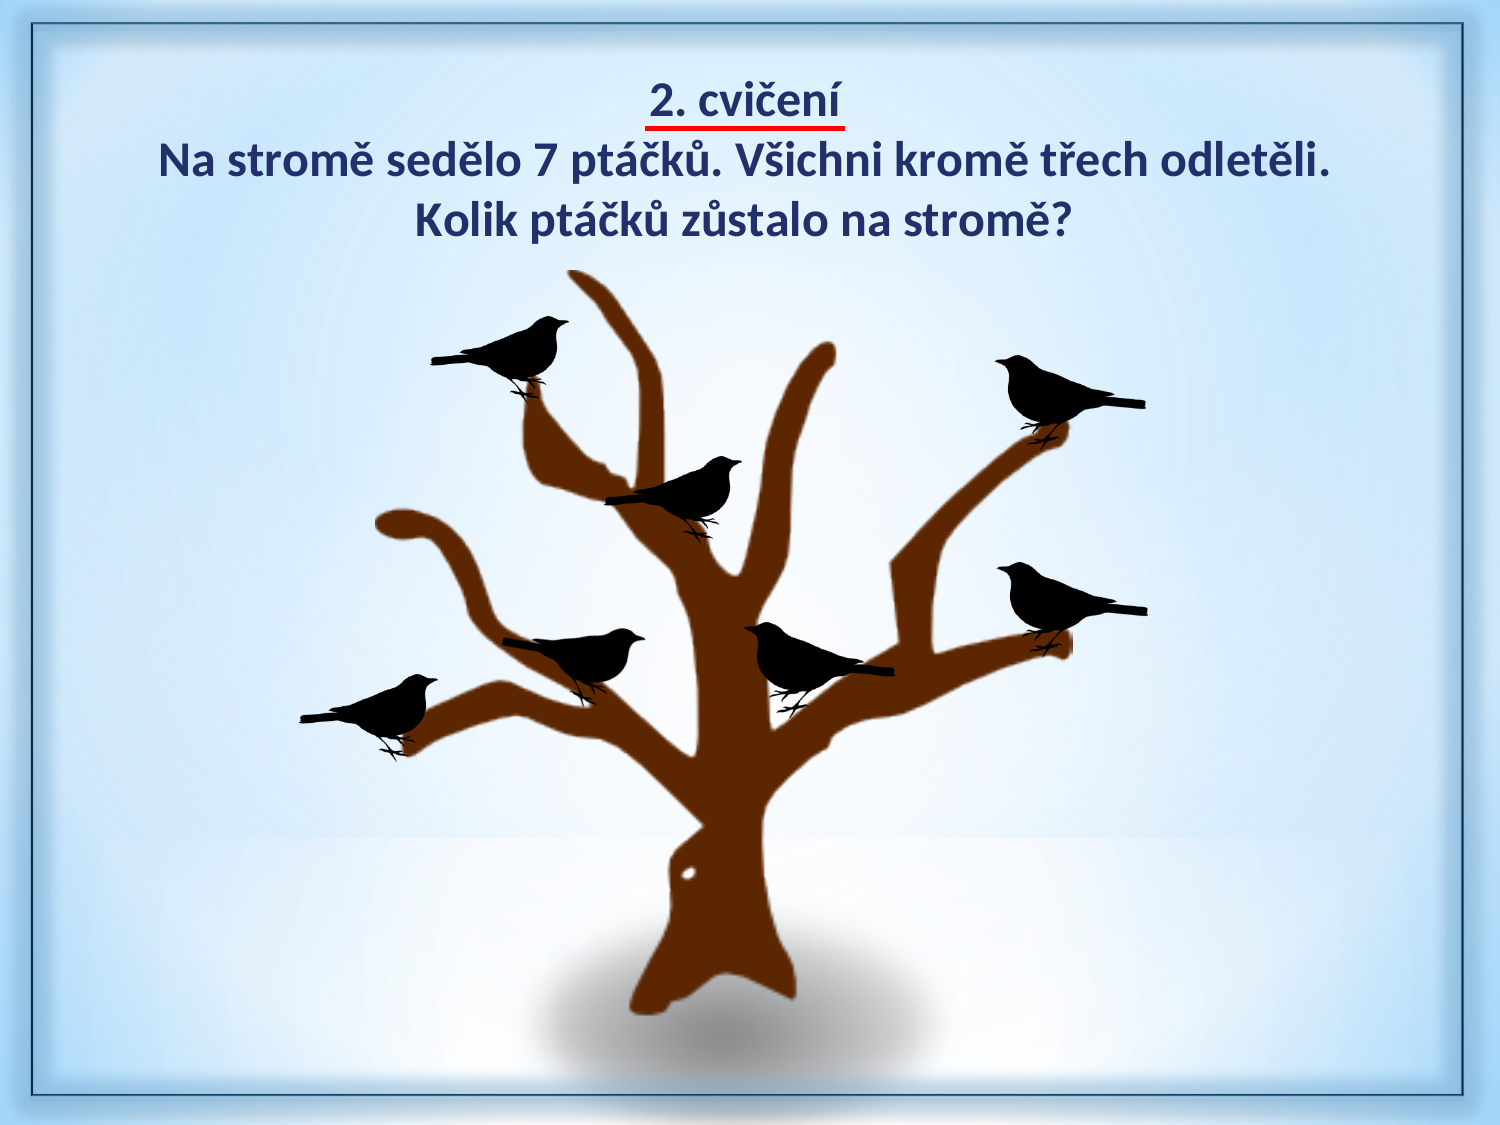

2. cvičení
Na stromě sedělo 7 ptáčků. Všichni kromě třech odletěli.
Kolik ptáčků zůstalo na stromě?